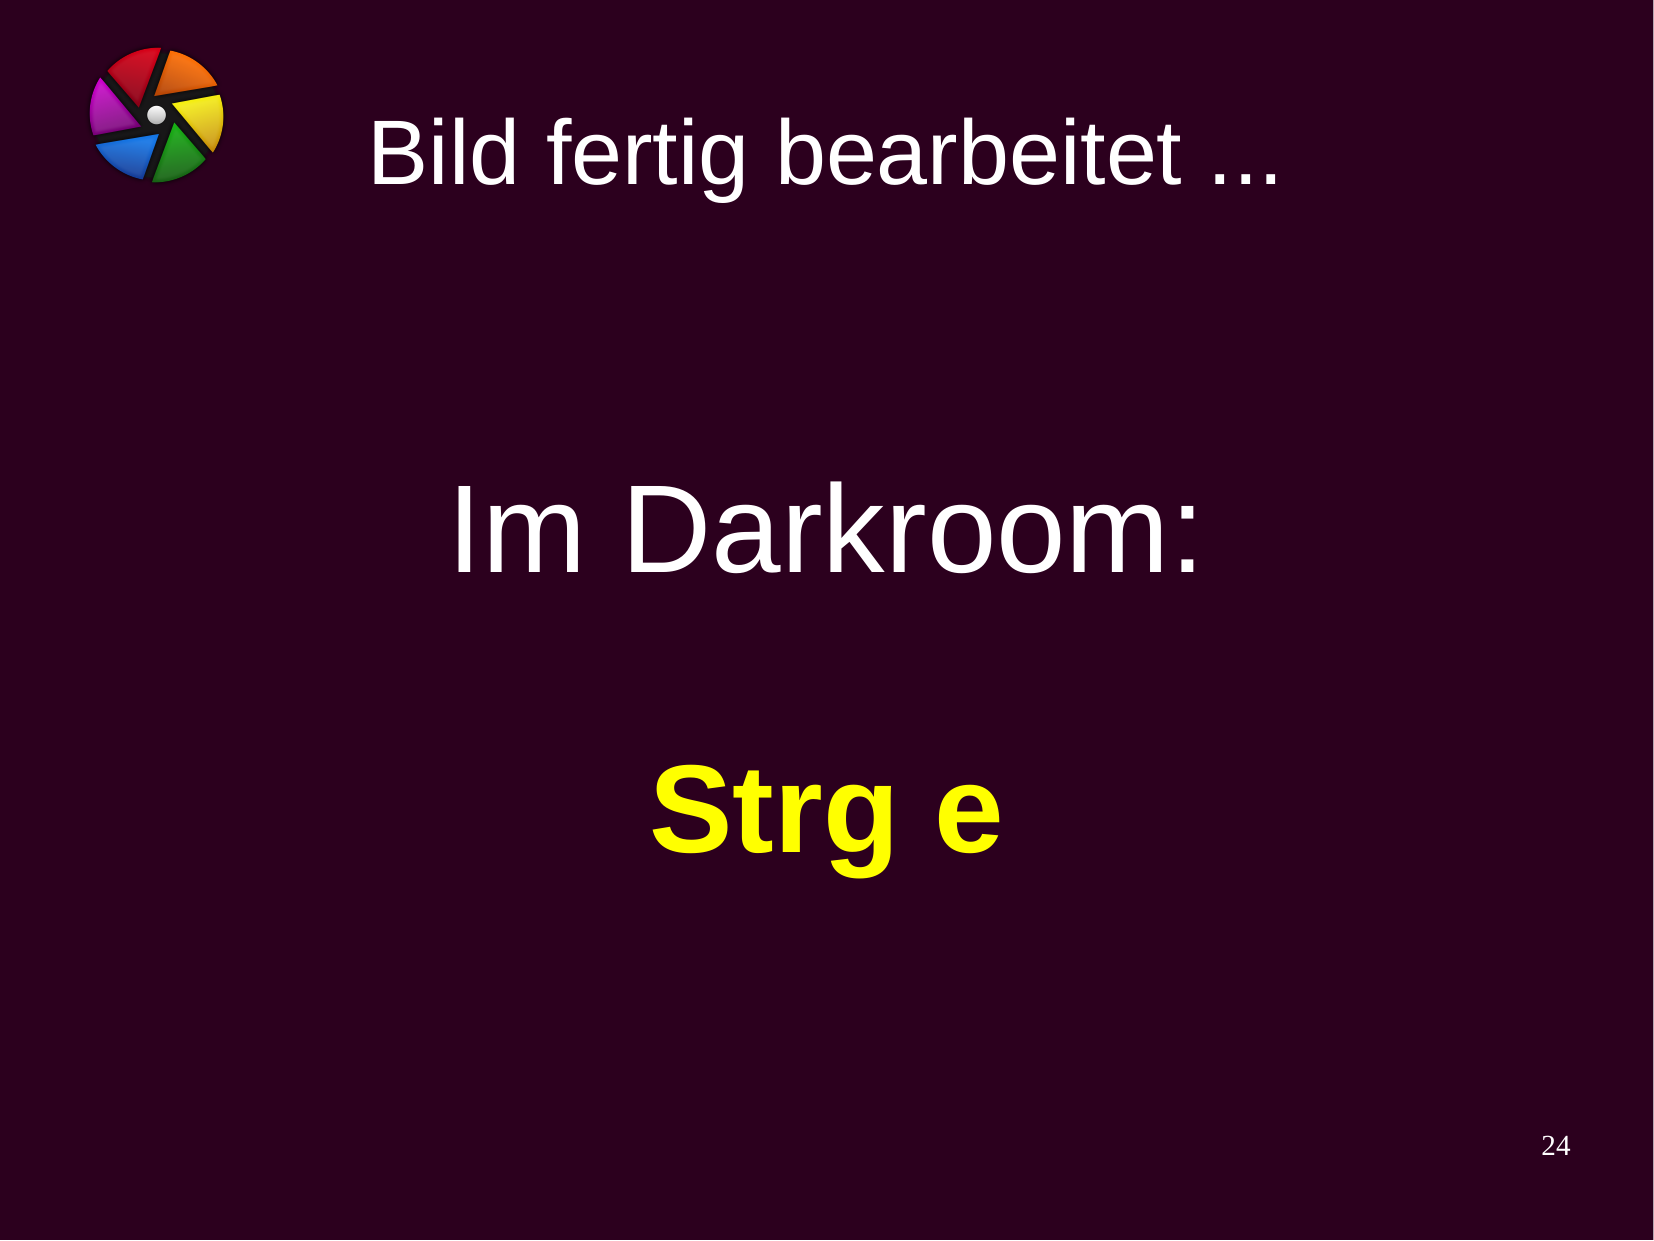

# Bild fertig bearbeitet ...
Im Darkroom:
Strg e
24